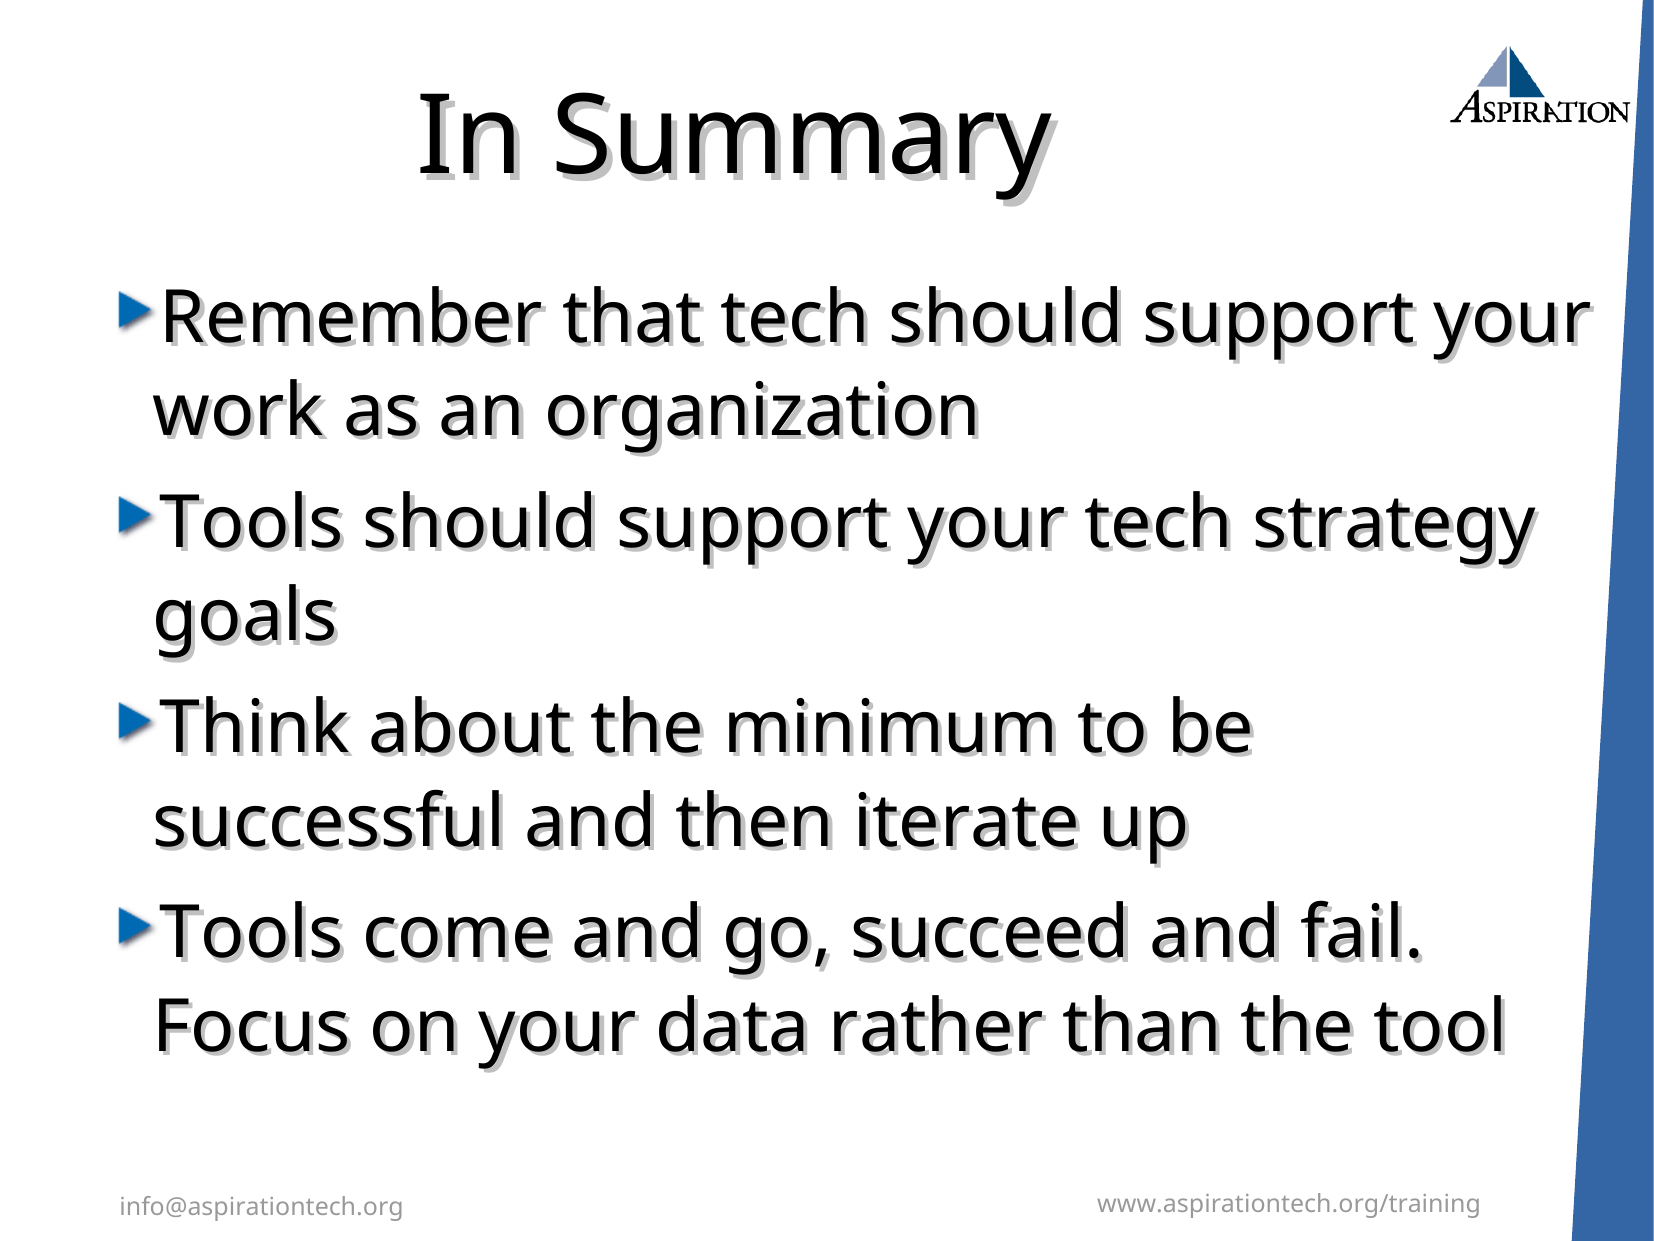

# In Summary
Remember that tech should support your work as an organization
Tools should support your tech strategy goals
Think about the minimum to be successful and then iterate up
Tools come and go, succeed and fail. Focus on your data rather than the tool